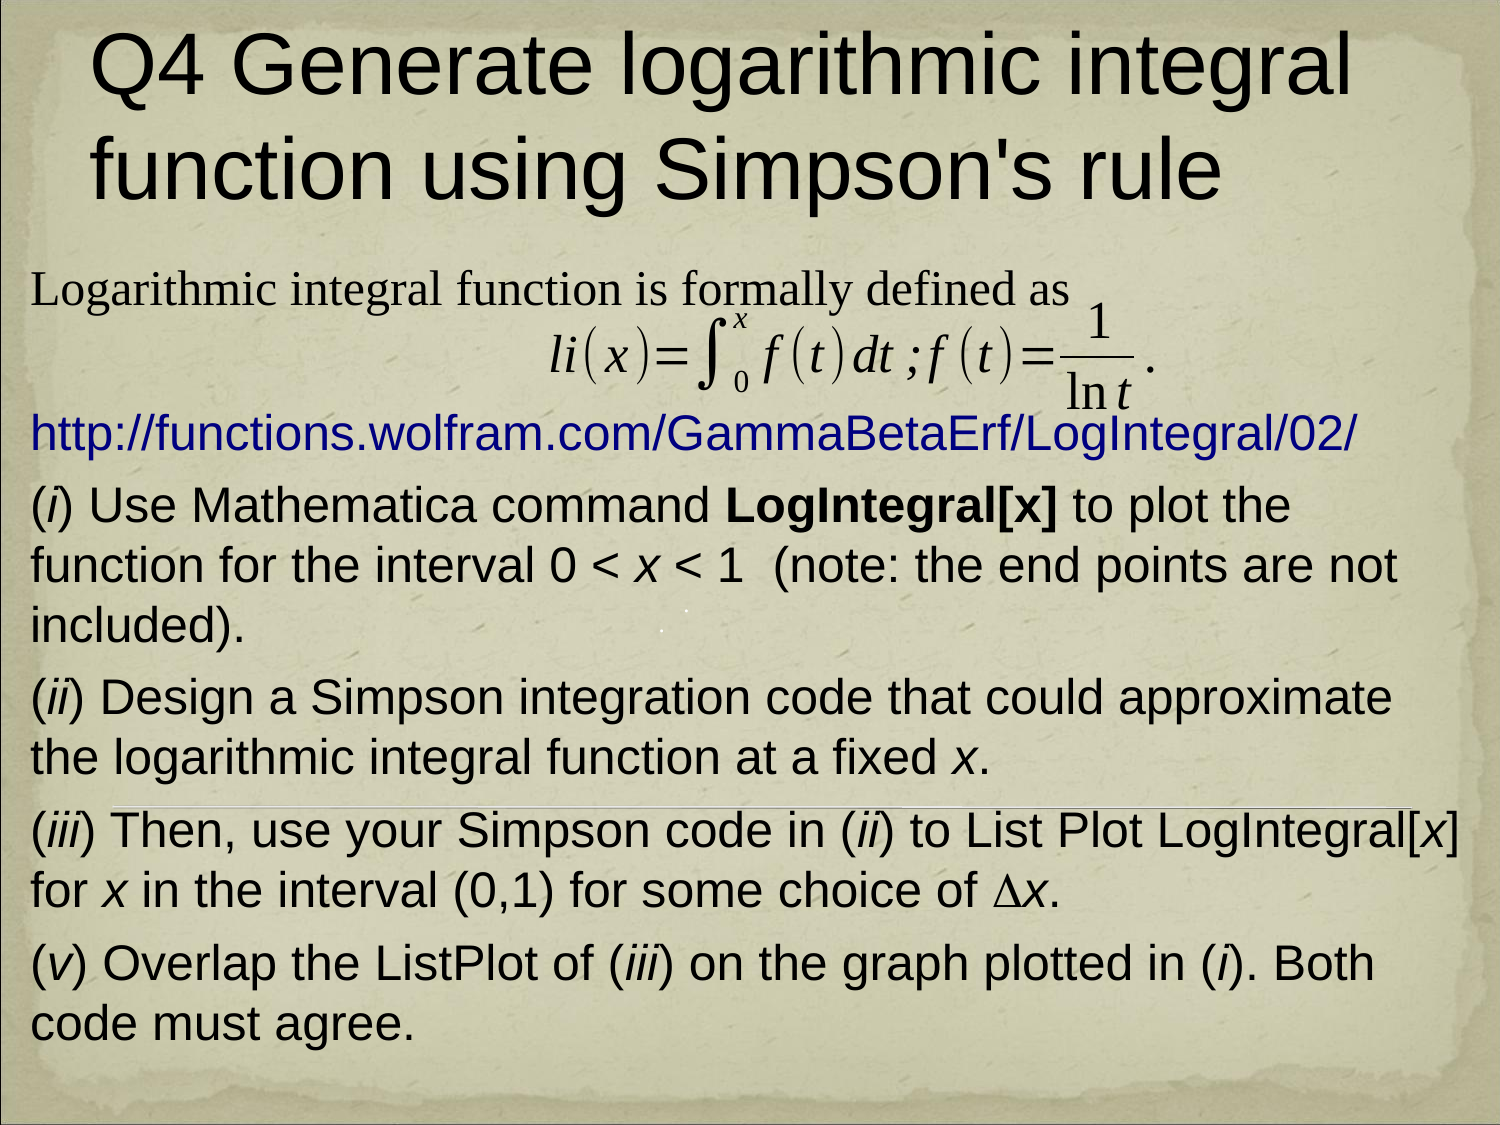

# Q4 Generate logarithmic integral function using Simpson's rule
Logarithmic integral function is formally defined as
http://functions.wolfram.com/GammaBetaErf/LogIntegral/02/
(i) Use Mathematica command LogIntegral[x] to plot the function for the interval 0 < x < 1 (note: the end points are not included).
(ii) Design a Simpson integration code that could approximate the logarithmic integral function at a fixed x.
(iii) Then, use your Simpson code in (ii) to List Plot LogIntegral[x] for x in the interval (0,1) for some choice of Dx.
(v) Overlap the ListPlot of (iii) on the graph plotted in (i). Both code must agree.
.
.